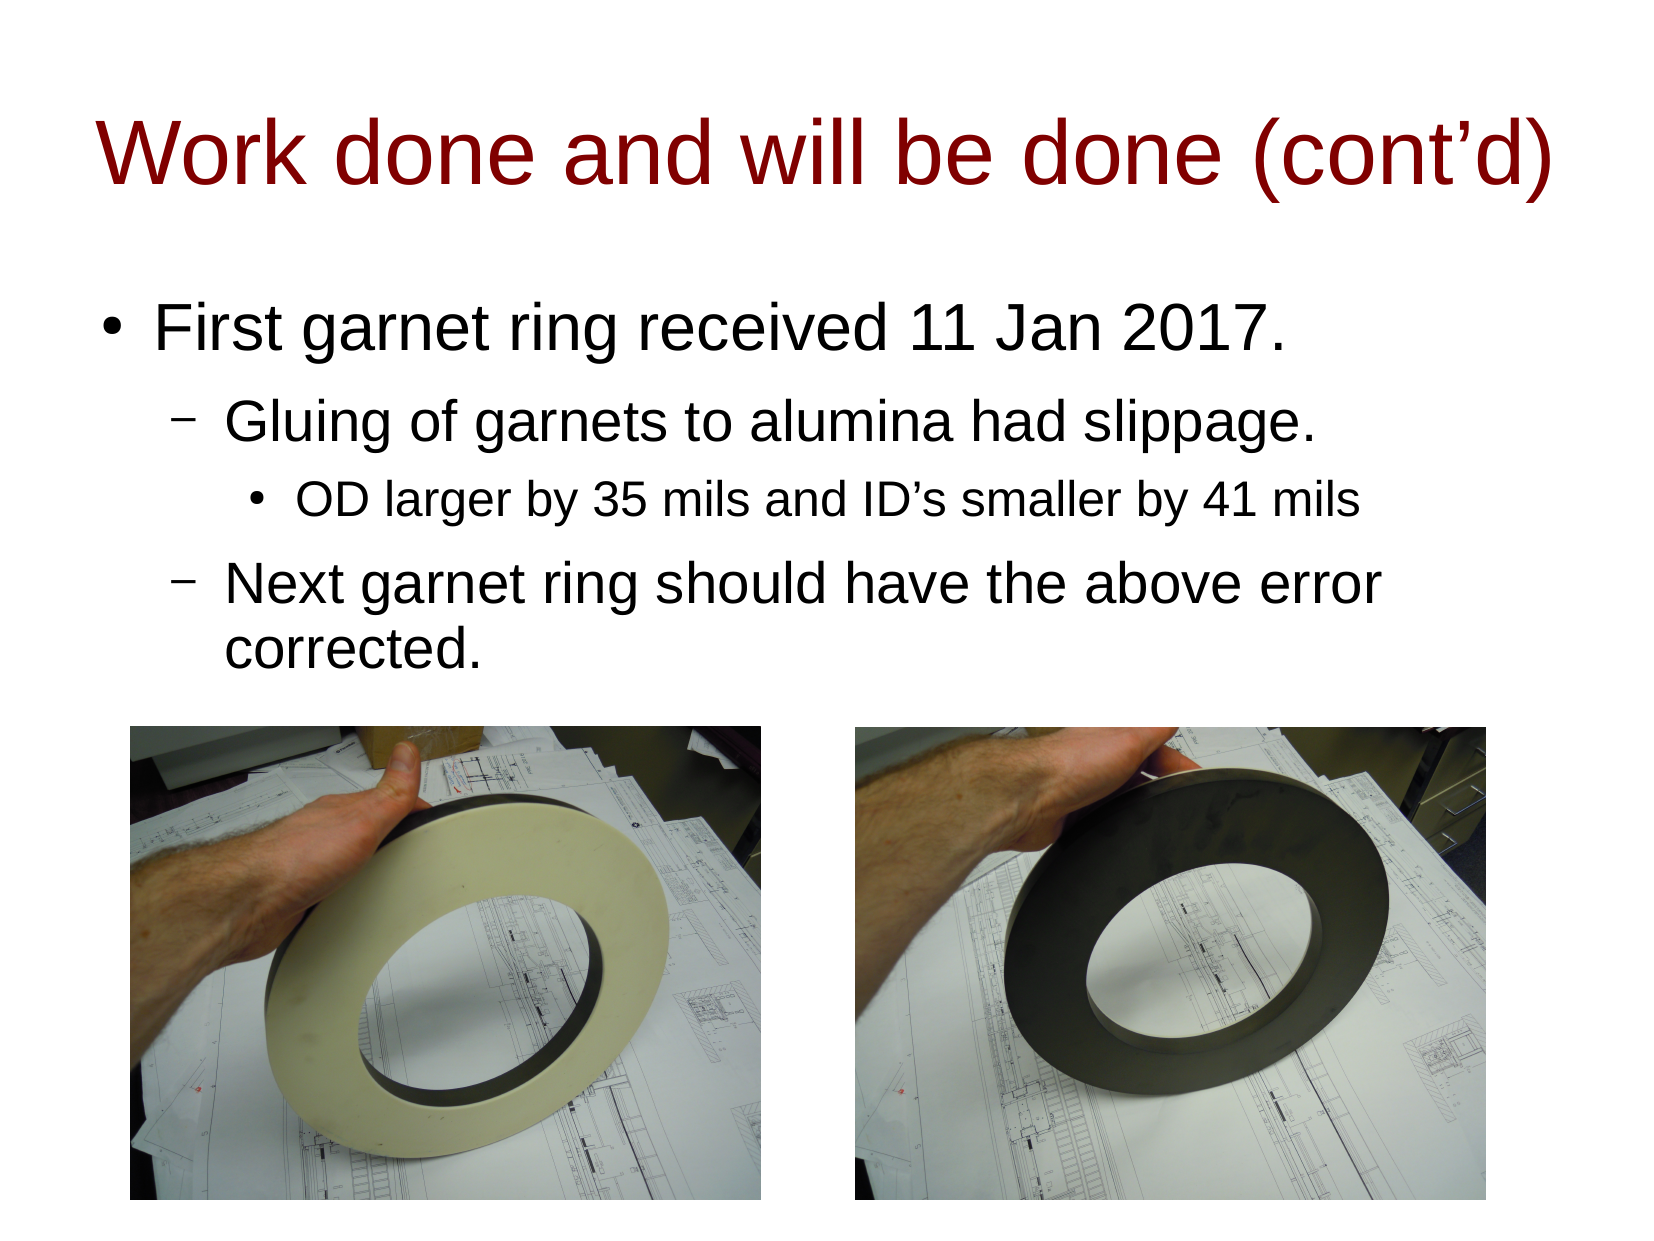

# Work done and will be done (cont’d)
First garnet ring received 11 Jan 2017.
Gluing of garnets to alumina had slippage.
OD larger by 35 mils and ID’s smaller by 41 mils
Next garnet ring should have the above error corrected.